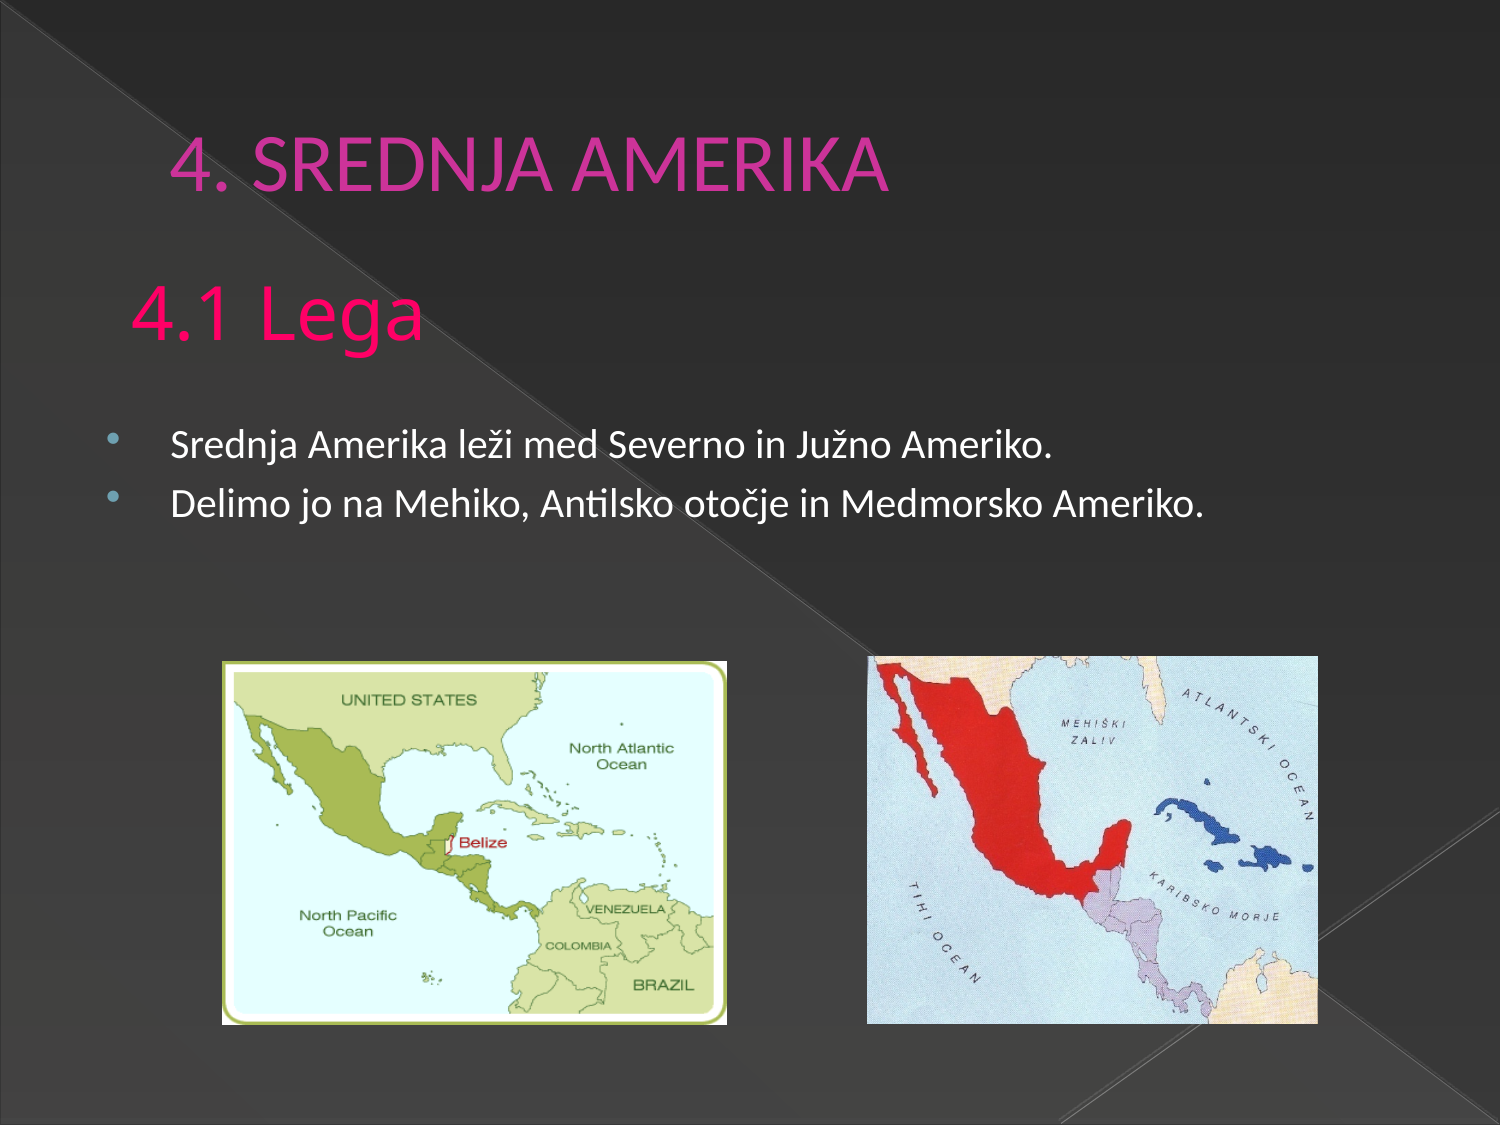

# 4. SREDNJA AMERIKA
4.1 Lega
Srednja Amerika leži med Severno in Južno Ameriko.
Delimo jo na Mehiko, Antilsko otočje in Medmorsko Ameriko.